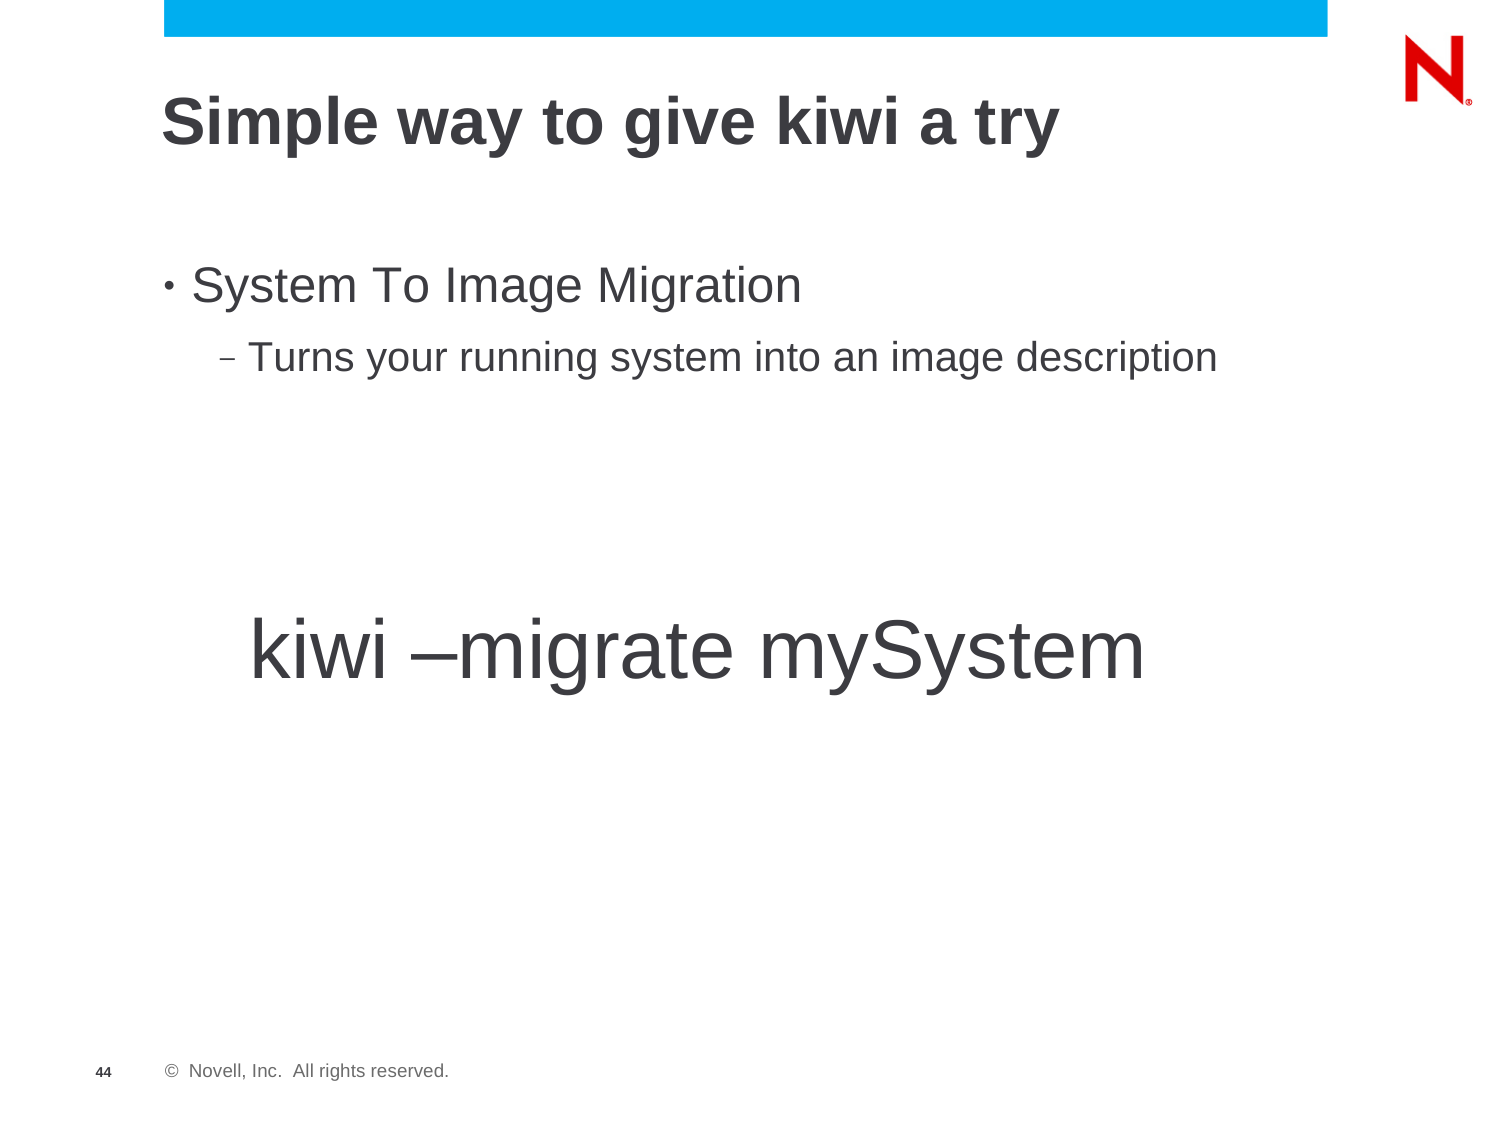

# Simple way to give kiwi a try
System To Image Migration
Turns your running system into an image description
kiwi –migrate mySystem